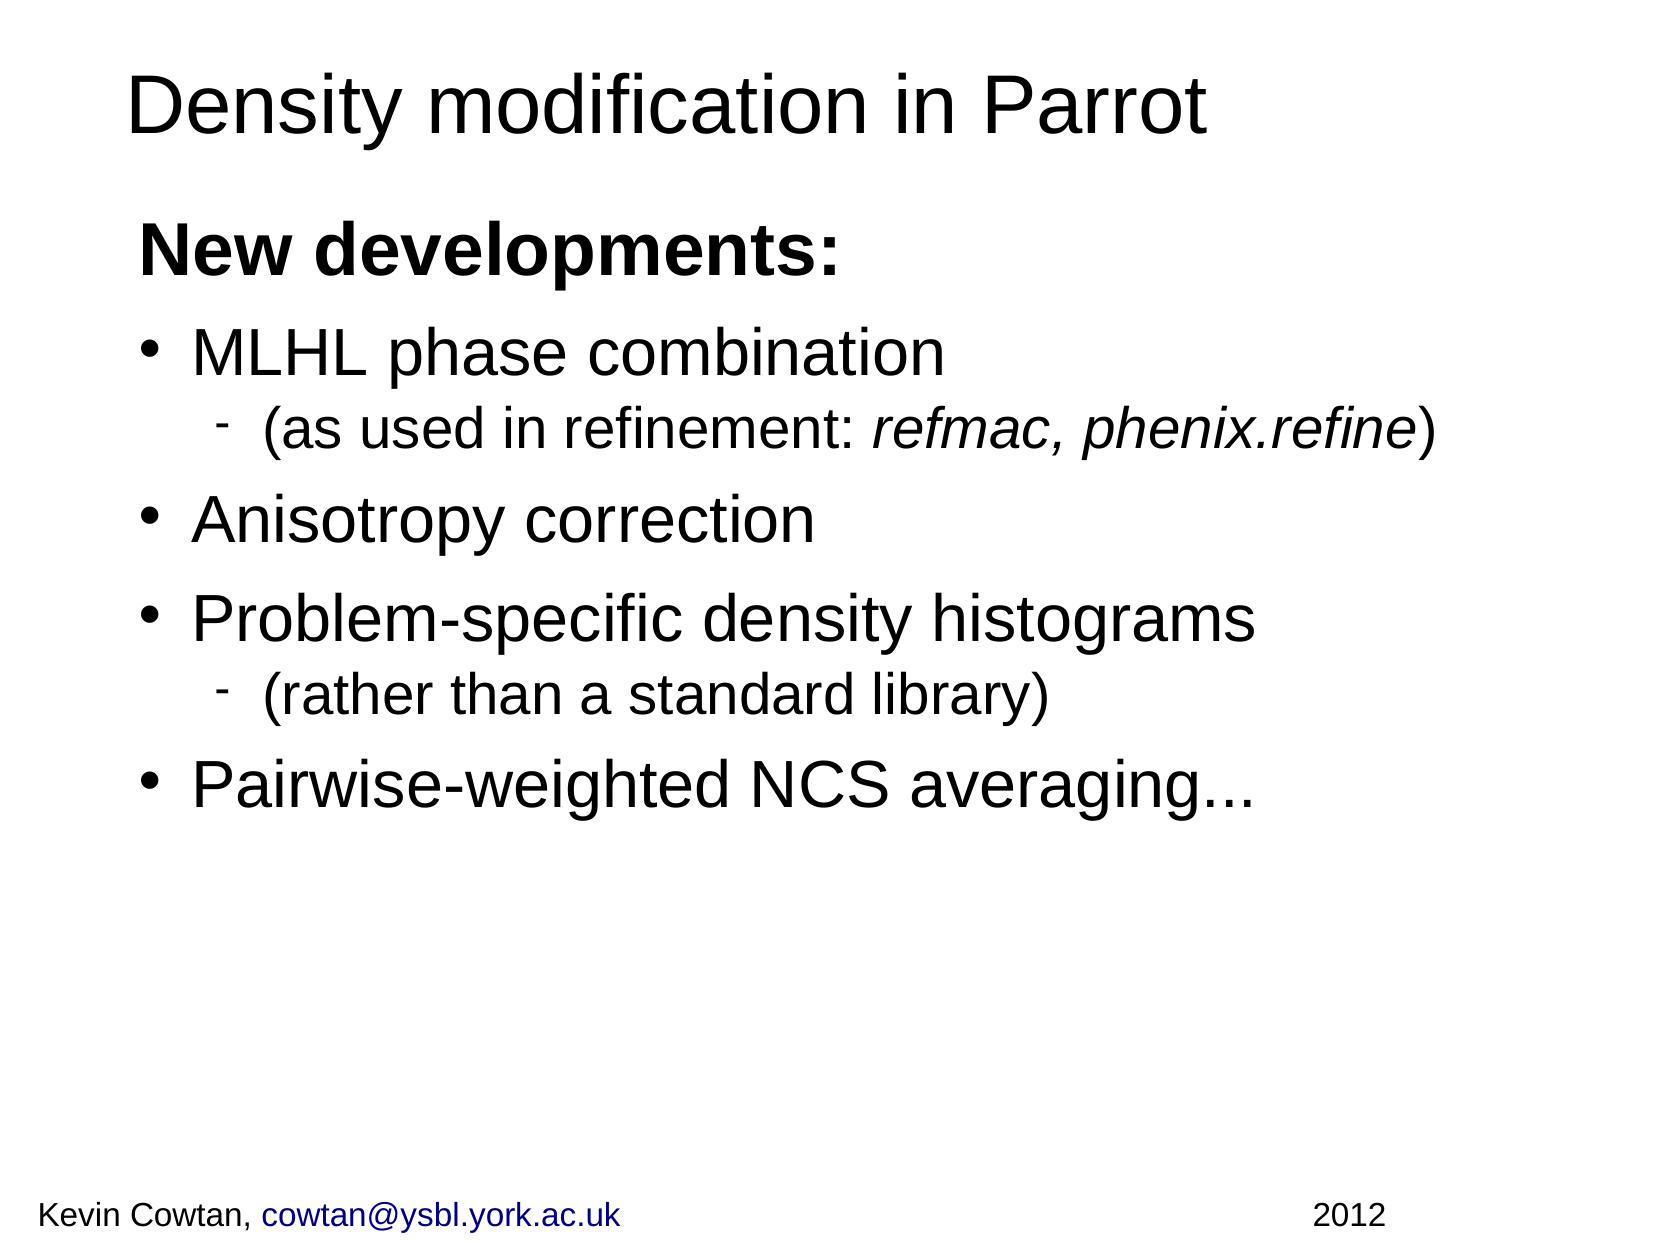

# Density modification in Parrot
New developments:
MLHL phase combination
(as used in refinement: refmac, phenix.refine)
Anisotropy correction
Problem-specific density histograms
(rather than a standard library)
Pairwise-weighted NCS averaging...